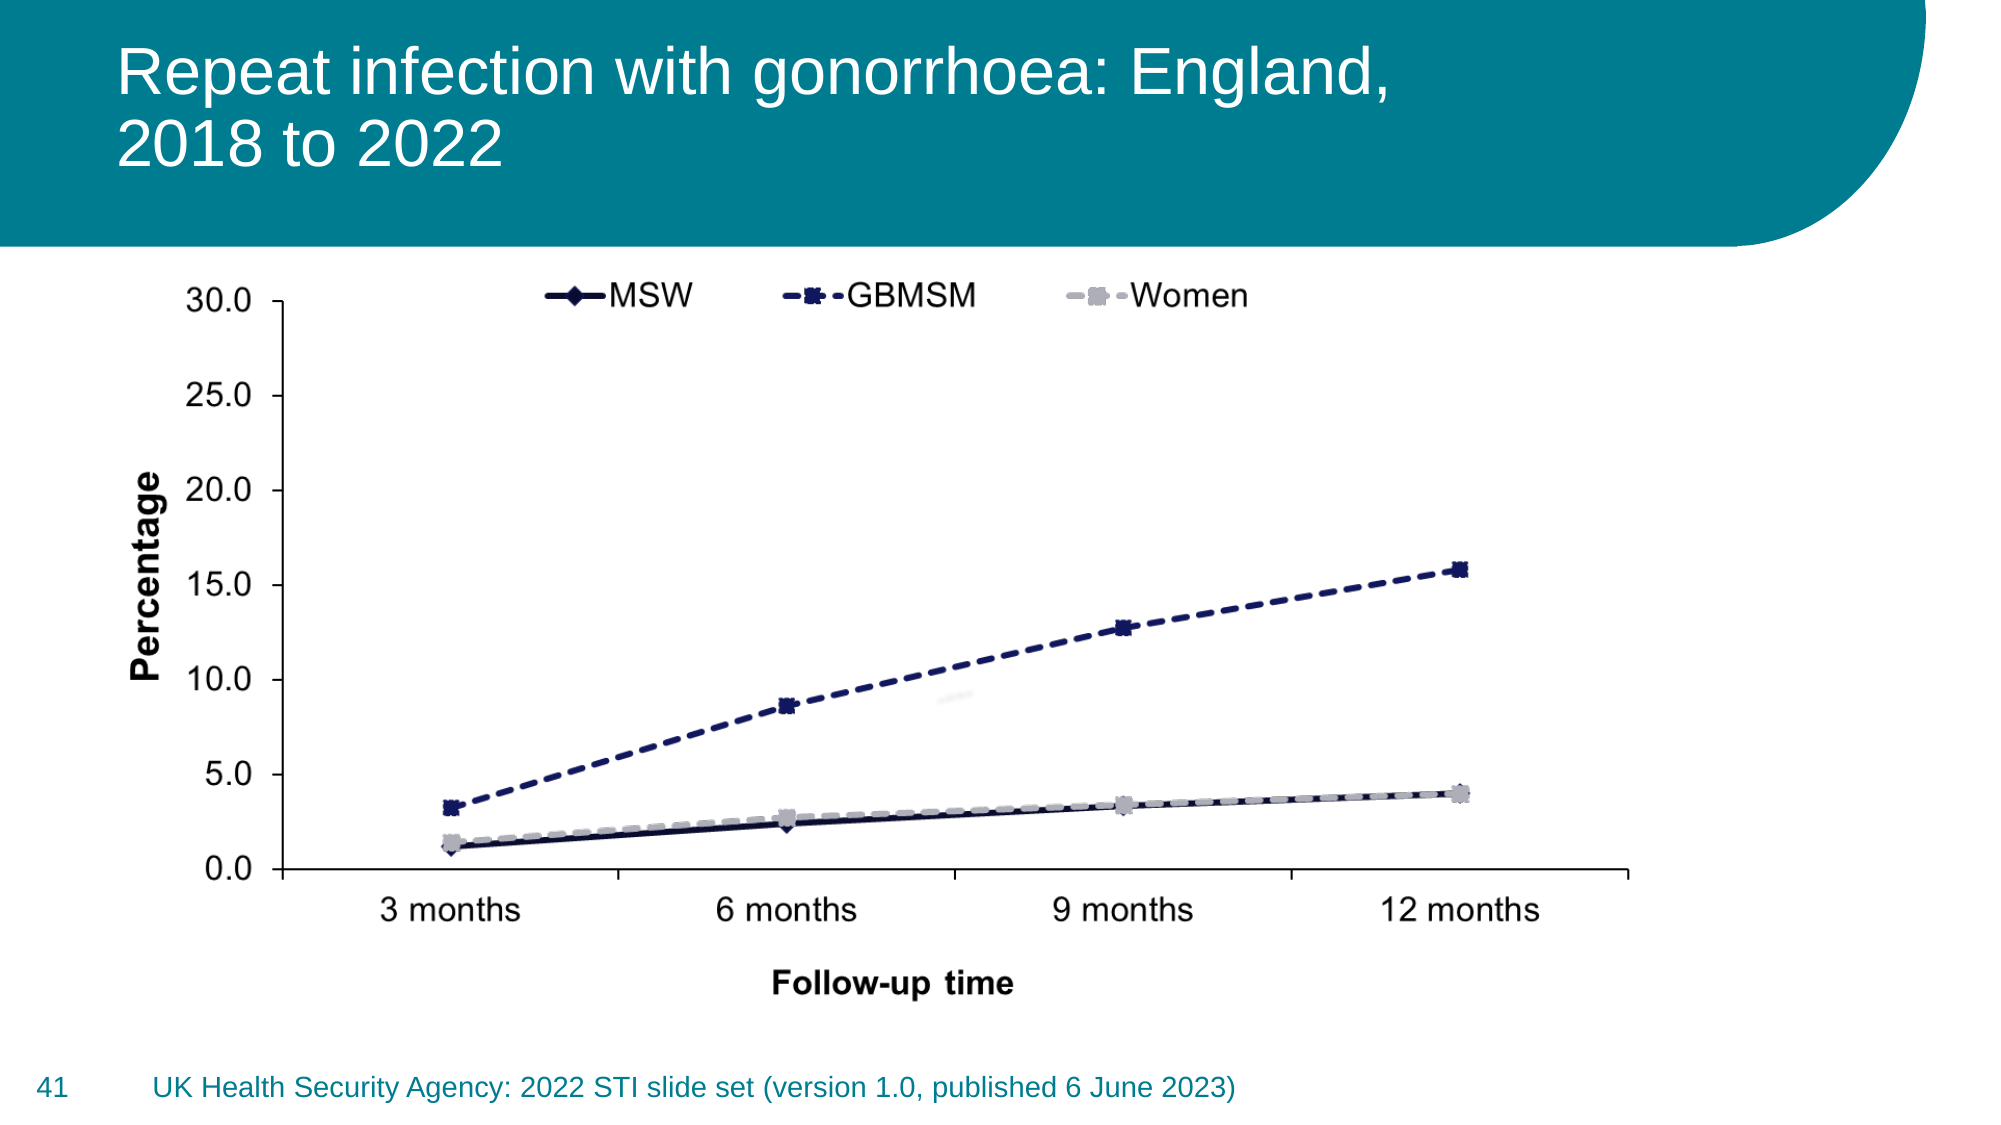

# Repeat infection with gonorrhoea: England, 2018 to 2022
41
UK Health Security Agency: 2022 STI slide set (version 1.0, published 6 June 2023)